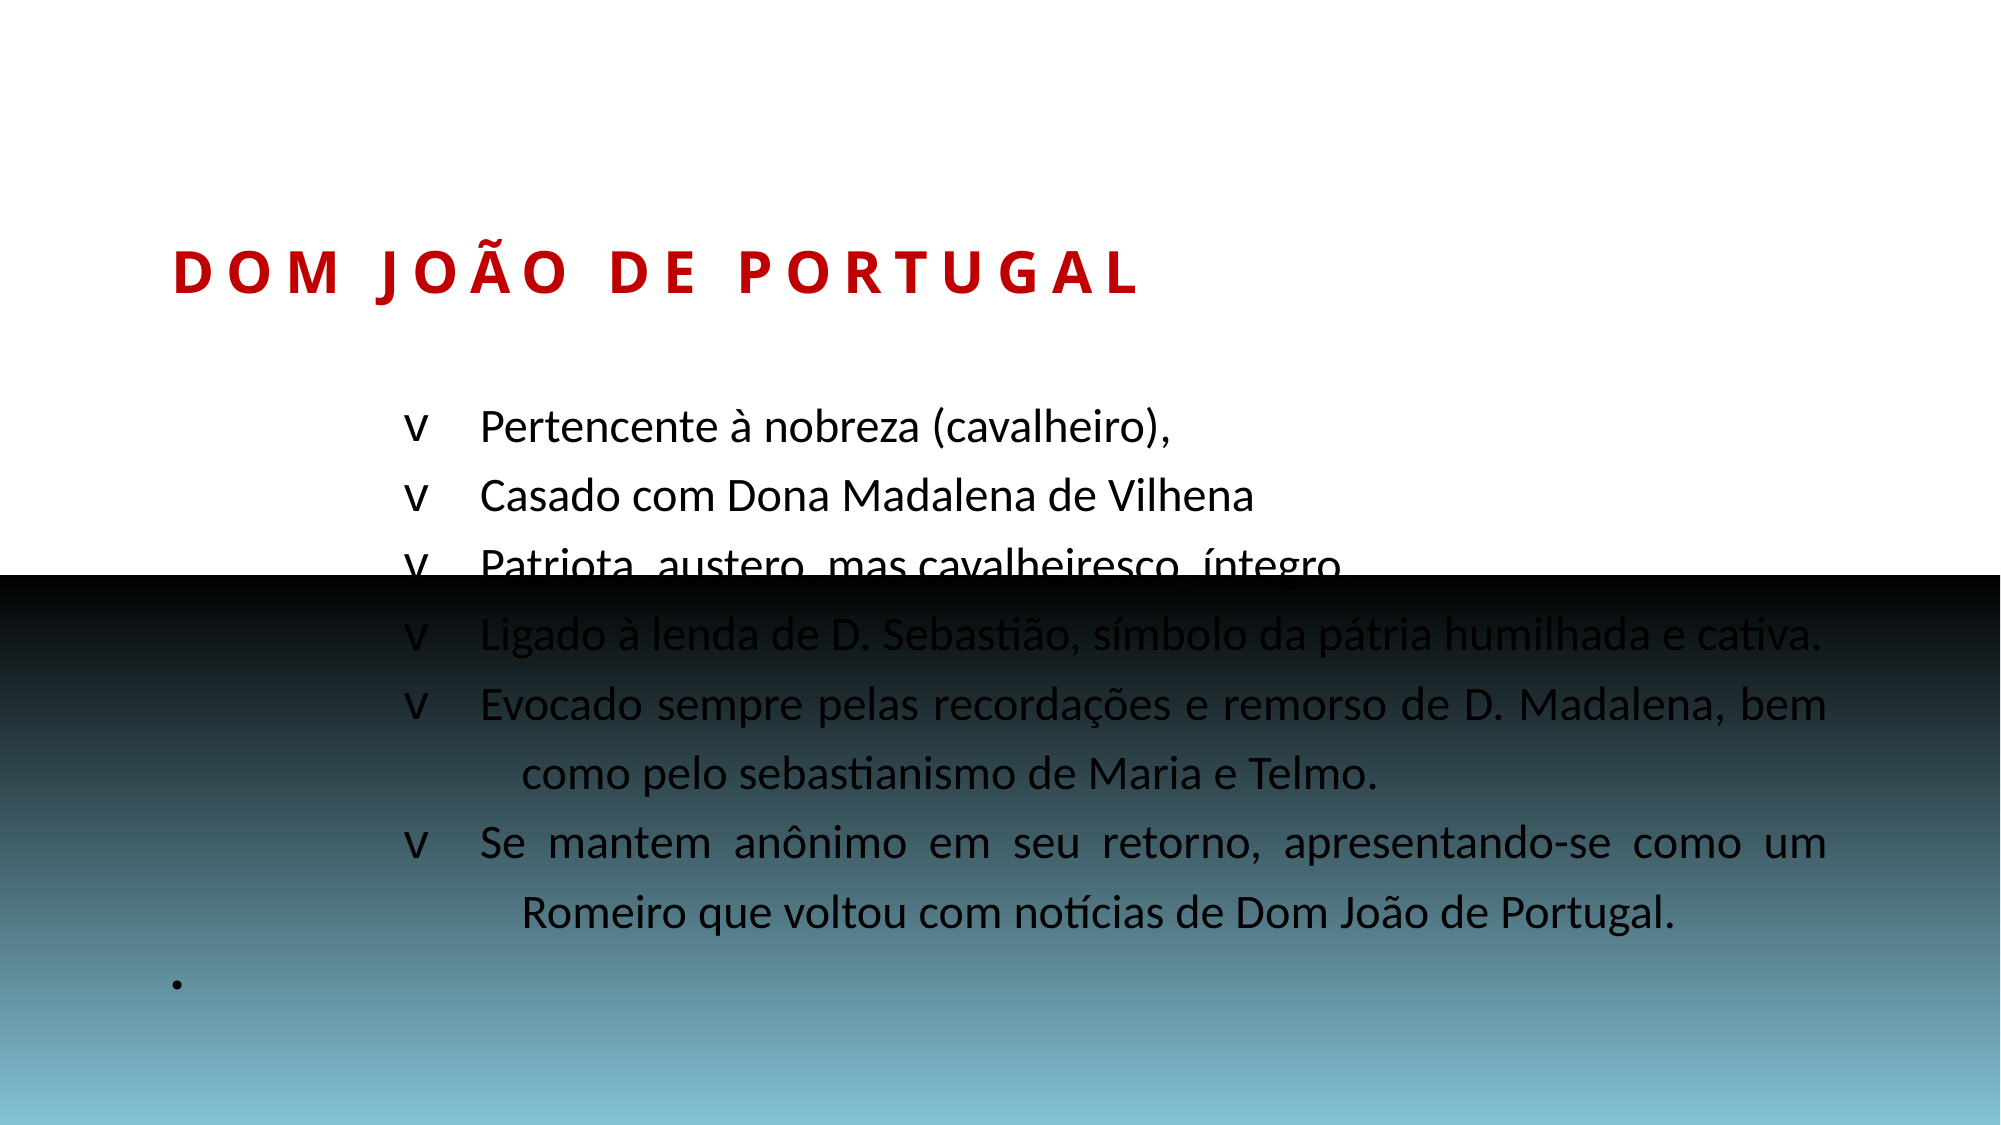

# Dom joão de Portugal
Pertencente à nobreza (cavalheiro),
Casado com Dona Madalena de Vilhena
Patriota, austero, mas cavalheiresco, íntegro.
Ligado à lenda de D. Sebastião, símbolo da pátria humilhada e cativa.
Evocado sempre pelas recordações e remorso de D. Madalena, bem como pelo sebastianismo de Maria e Telmo.
Se mantem anônimo em seu retorno, apresentando-se como um Romeiro que voltou com notícias de Dom João de Portugal.